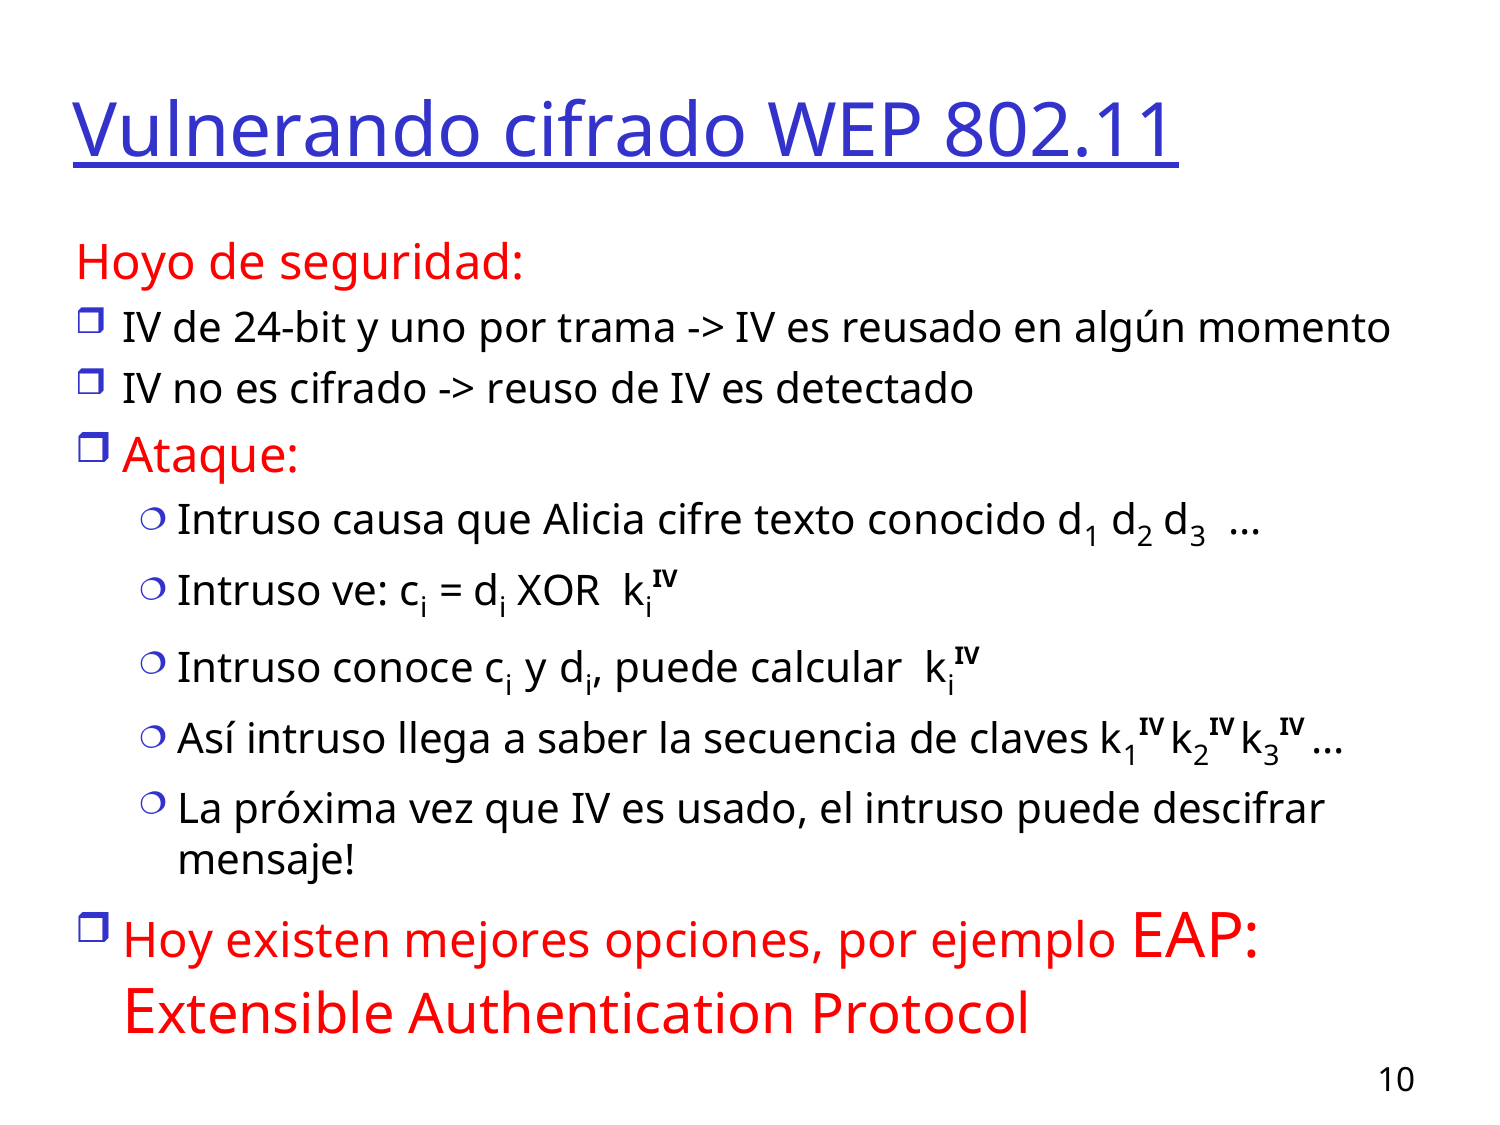

# Vulnerando cifrado WEP 802.11
Hoyo de seguridad:
IV de 24-bit y uno por trama -> IV es reusado en algún momento
IV no es cifrado -> reuso de IV es detectado
Ataque:
Intruso causa que Alicia cifre texto conocido d1 d2 d3 …
Intruso ve: ci = di XOR kiIV
Intruso conoce ci y di, puede calcular kiIV
Así intruso llega a saber la secuencia de claves k1IV k2IV k3IV …
La próxima vez que IV es usado, el intruso puede descifrar mensaje!
Hoy existen mejores opciones, por ejemplo EAP: Extensible Authentication Protocol
10